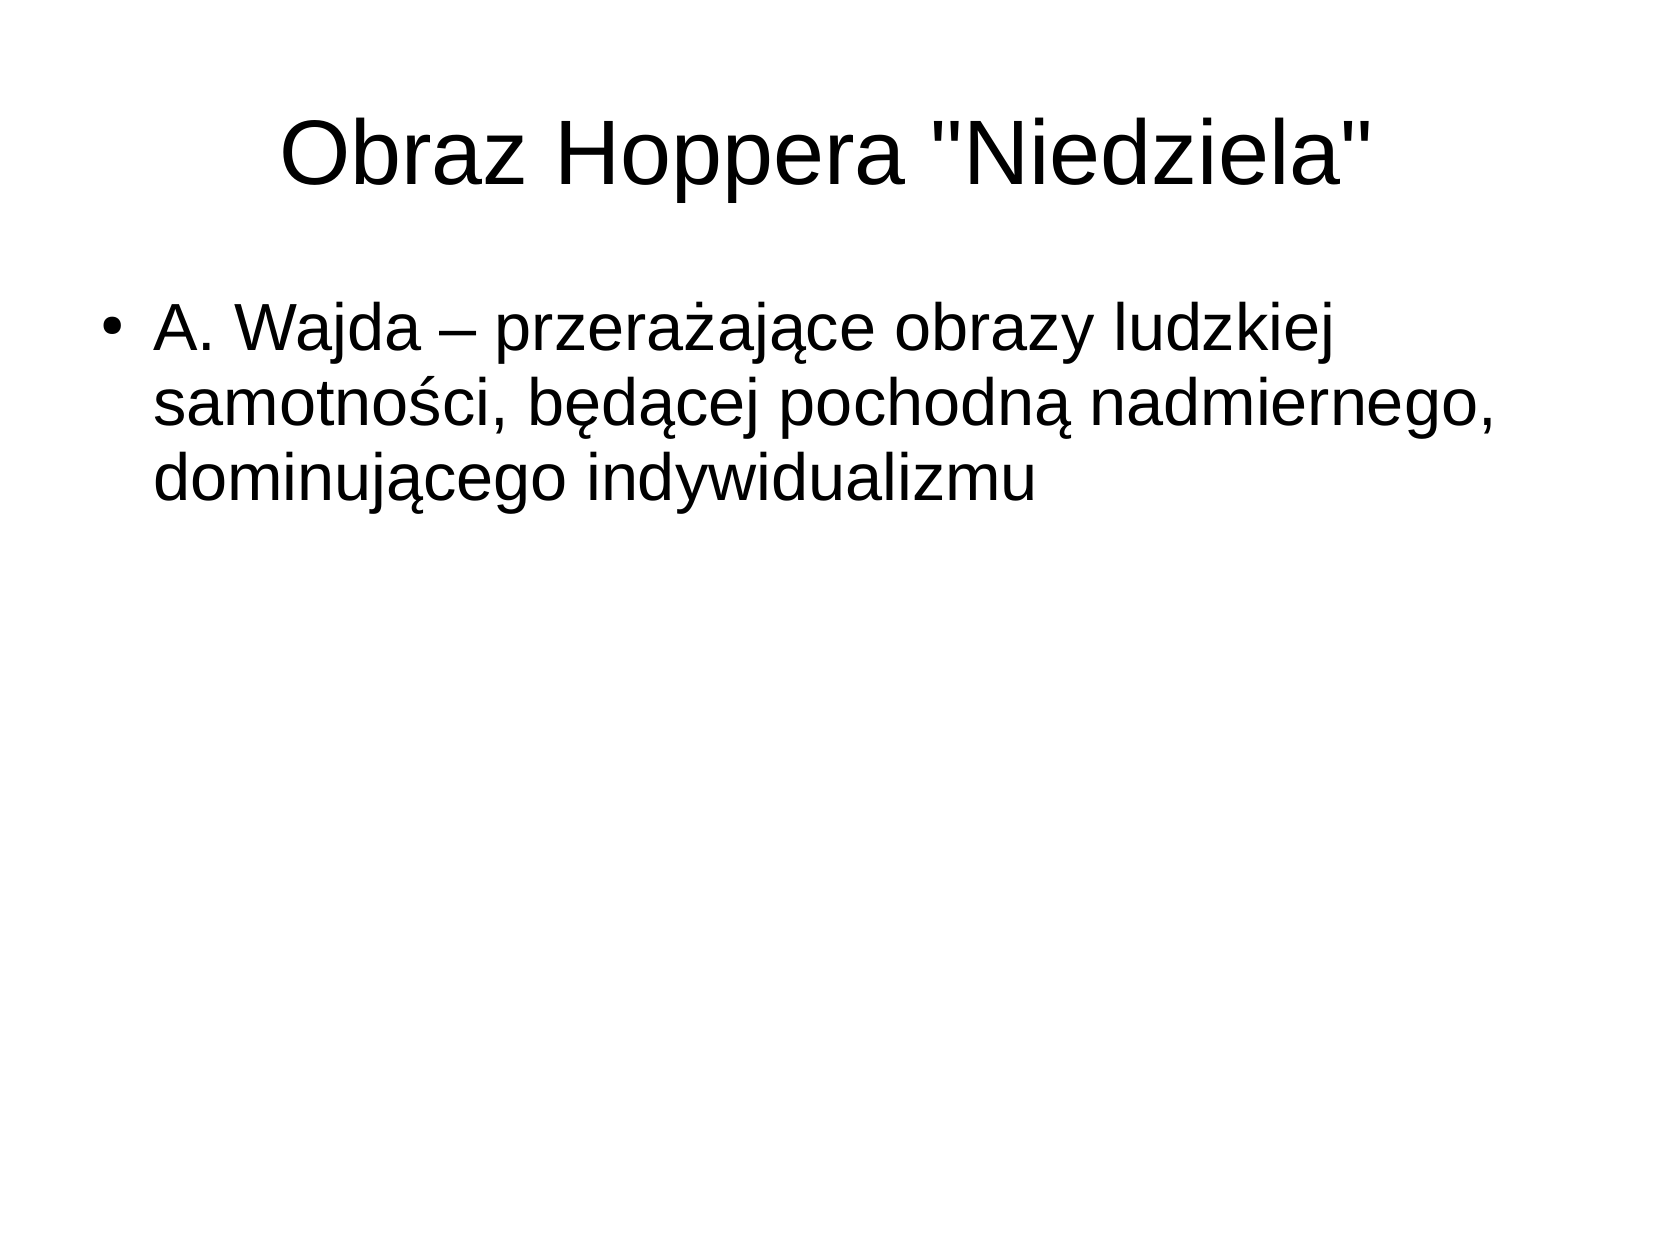

# Obraz Hoppera "Niedziela"
A. Wajda – przerażające obrazy ludzkiej samotności, będącej pochodną nadmiernego, dominującego indywidualizmu